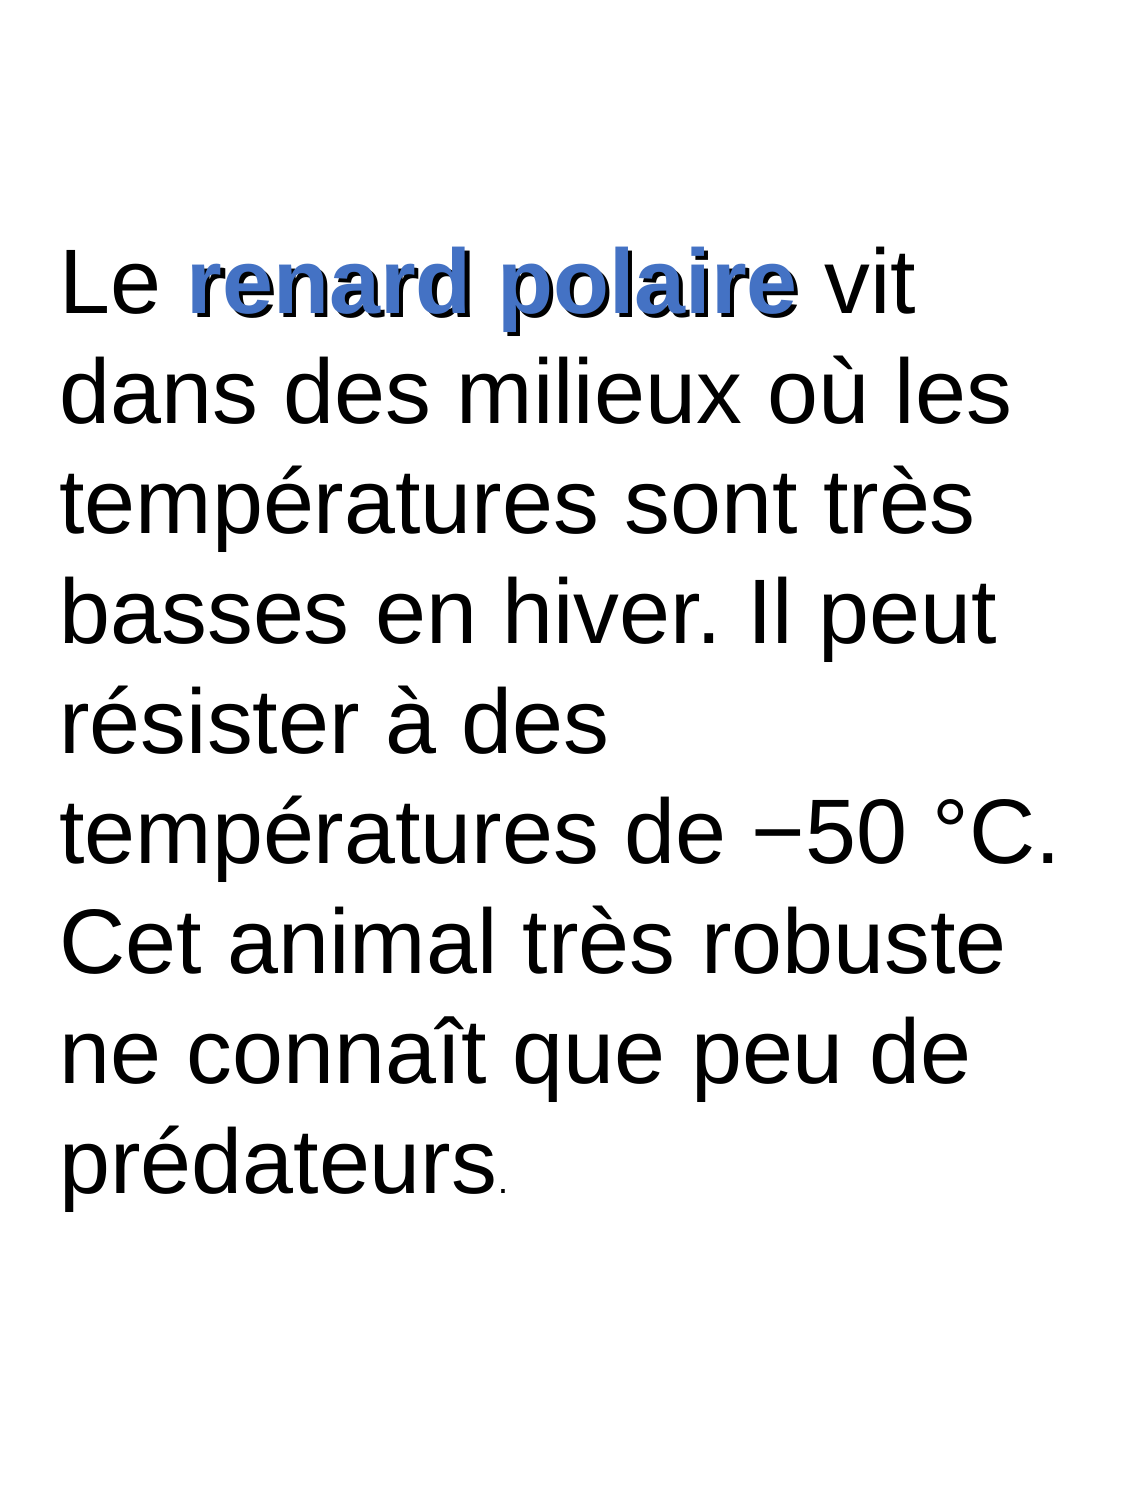

Le renard polaire vit dans des milieux où les températures sont très basses en hiver. Il peut résister à des températures de −50 °C. Cet animal très robuste ne connaît que peu de prédateurs.